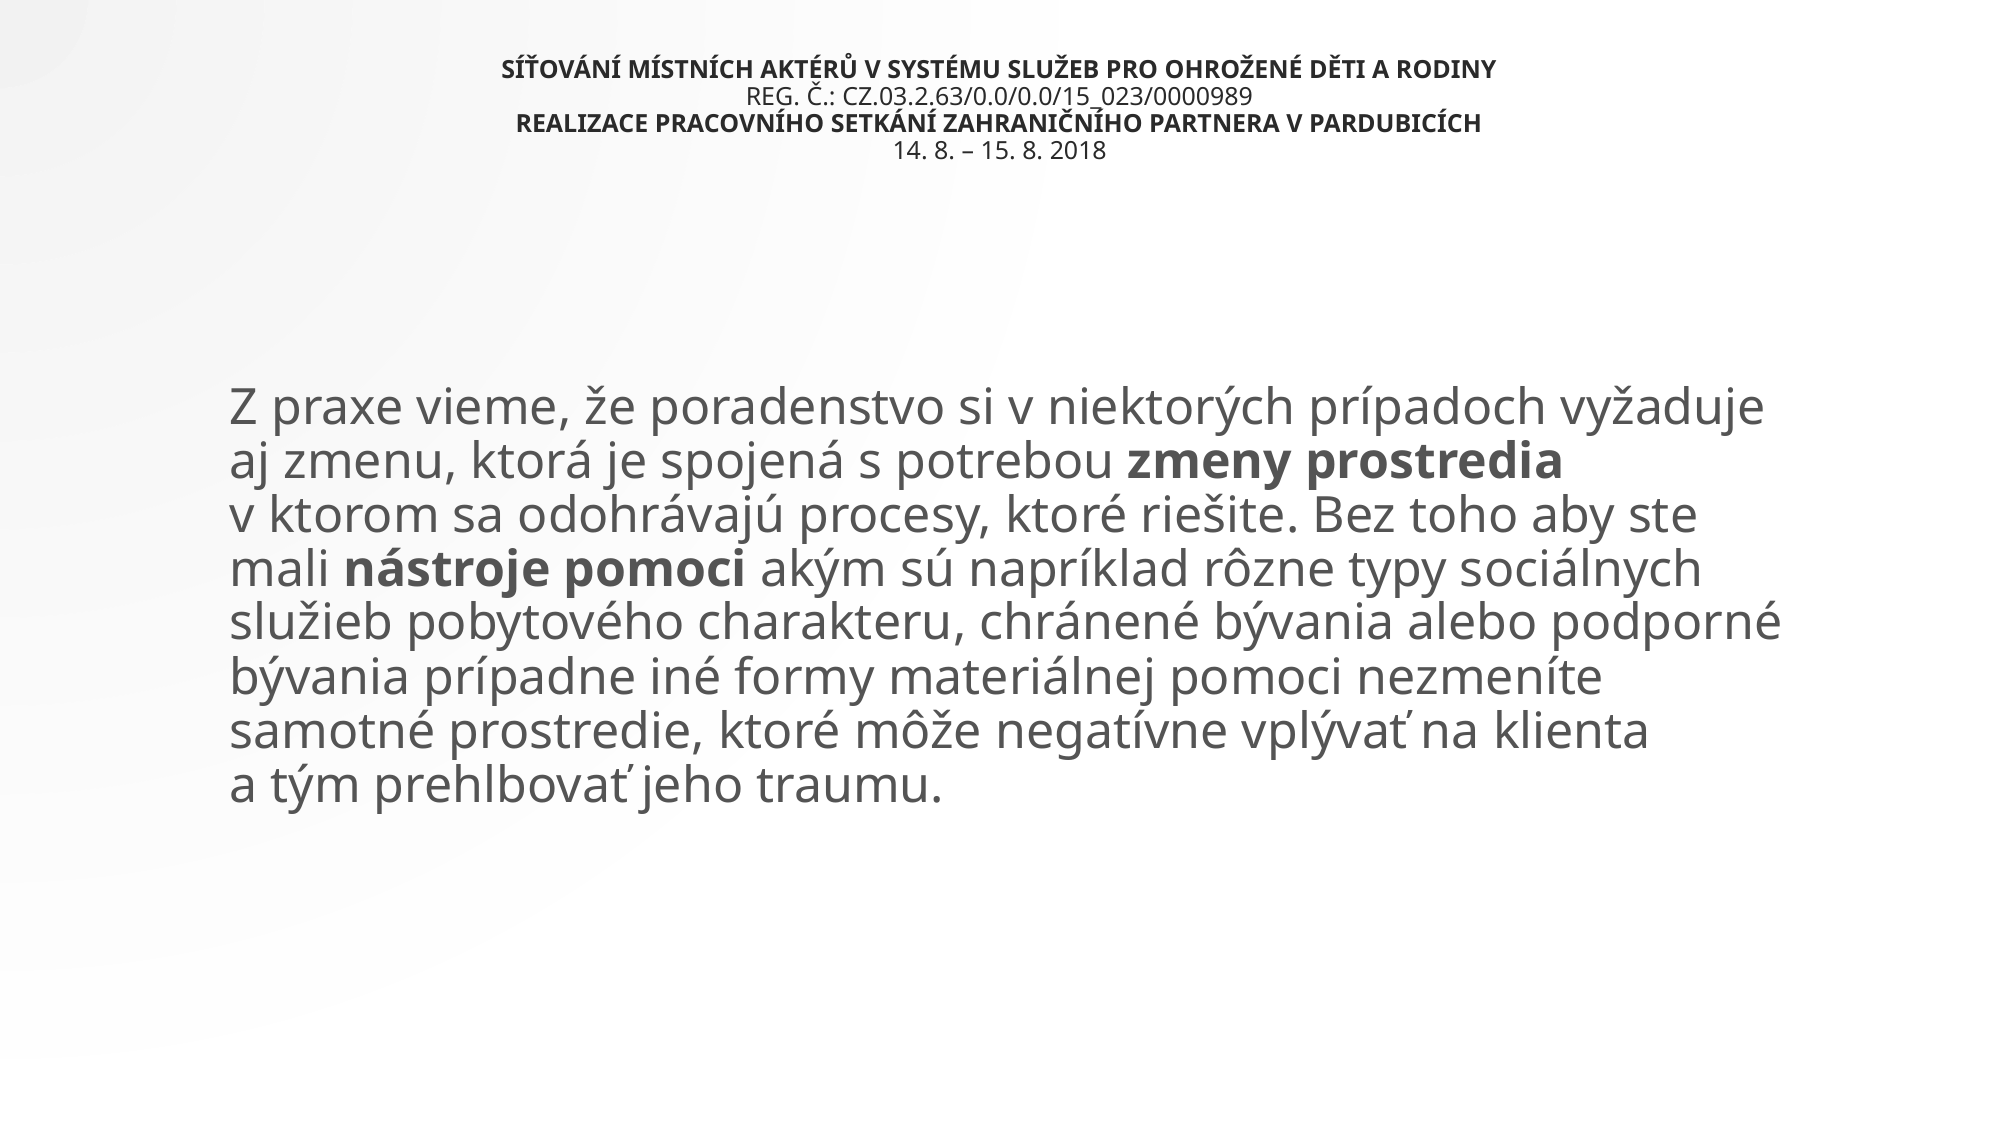

# Síťování místních aktérů v systému služeb pro ohrožené děti a rodiny reg. č.: CZ.03.2.63/0.0/0.0/15_023/0000989 Realizace pracovního setkání zahraničního partnera v Pardubicích 14. 8. – 15. 8. 2018
Z praxe vieme, že poradenstvo si v niektorých prípadoch vyžaduje aj zmenu, ktorá je spojená s potrebou zmeny prostredia v ktorom sa odohrávajú procesy, ktoré riešite. Bez toho aby ste mali nástroje pomoci akým sú napríklad rôzne typy sociálnych služieb pobytového charakteru, chránené bývania alebo podporné bývania prípadne iné formy materiálnej pomoci nezmeníte samotné prostredie, ktoré môže negatívne vplývať na klienta a tým prehlbovať jeho traumu.